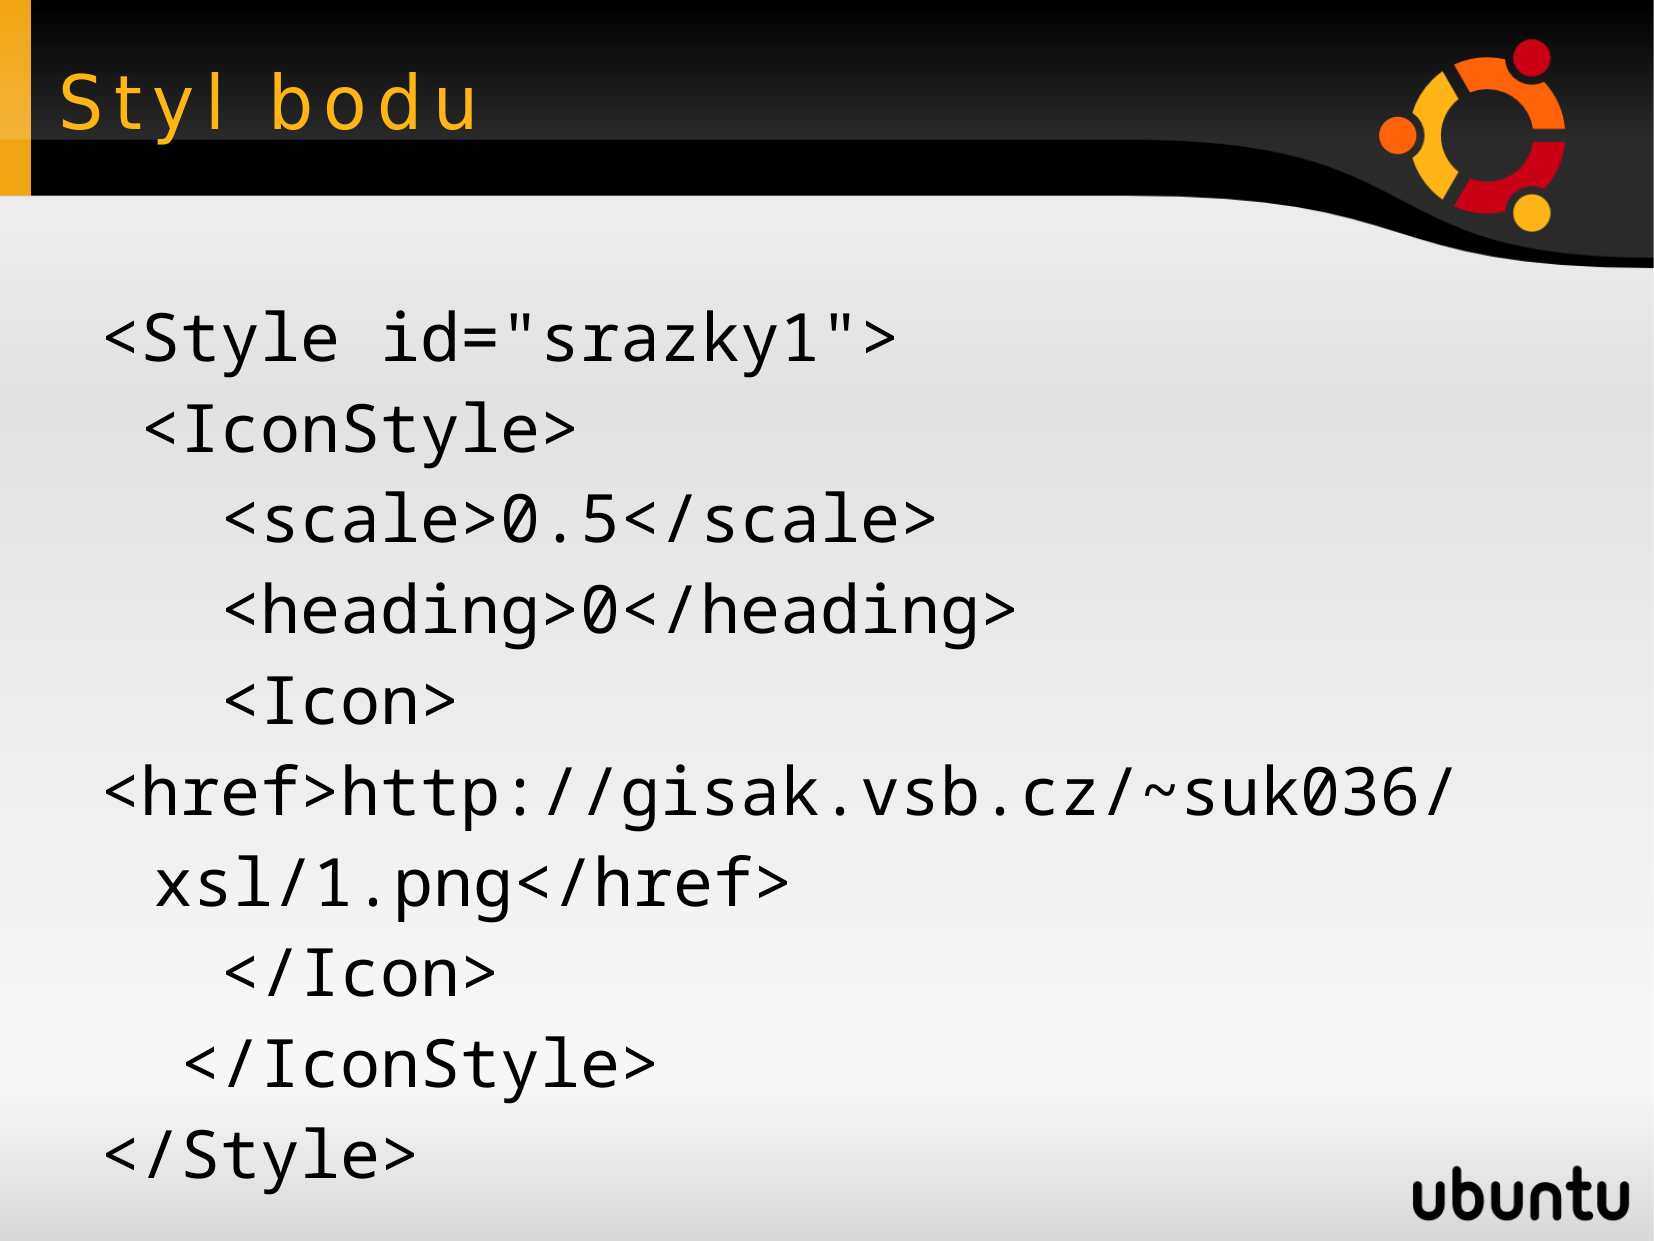

# Styl bodu
<Style id="srazky1">
 <IconStyle>
 <scale>0.5</scale>
 <heading>0</heading>
 <Icon>
<href>http://gisak.vsb.cz/~suk036/xsl/1.png</href>
 </Icon>
 </IconStyle>
</Style>